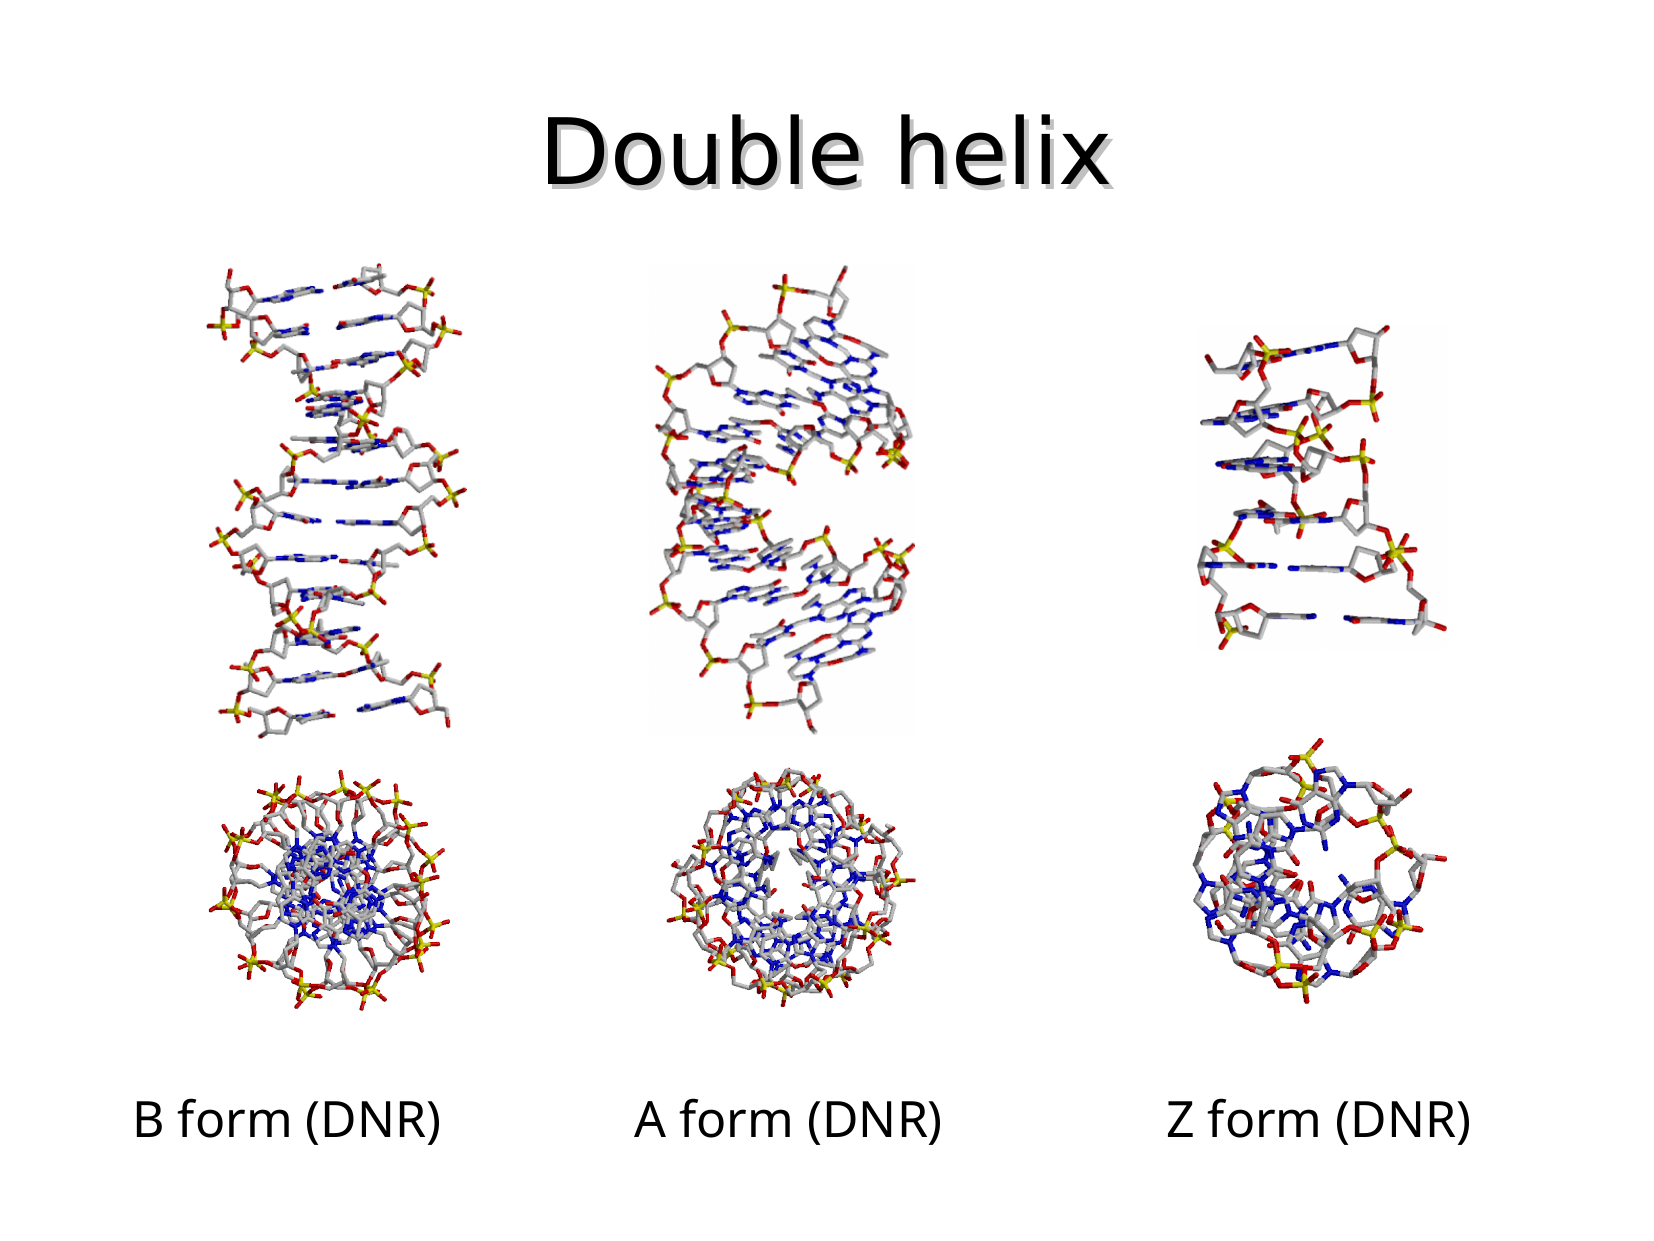

# Double helix
B form (DNR)
A form (DNR)
Z form (DNR)